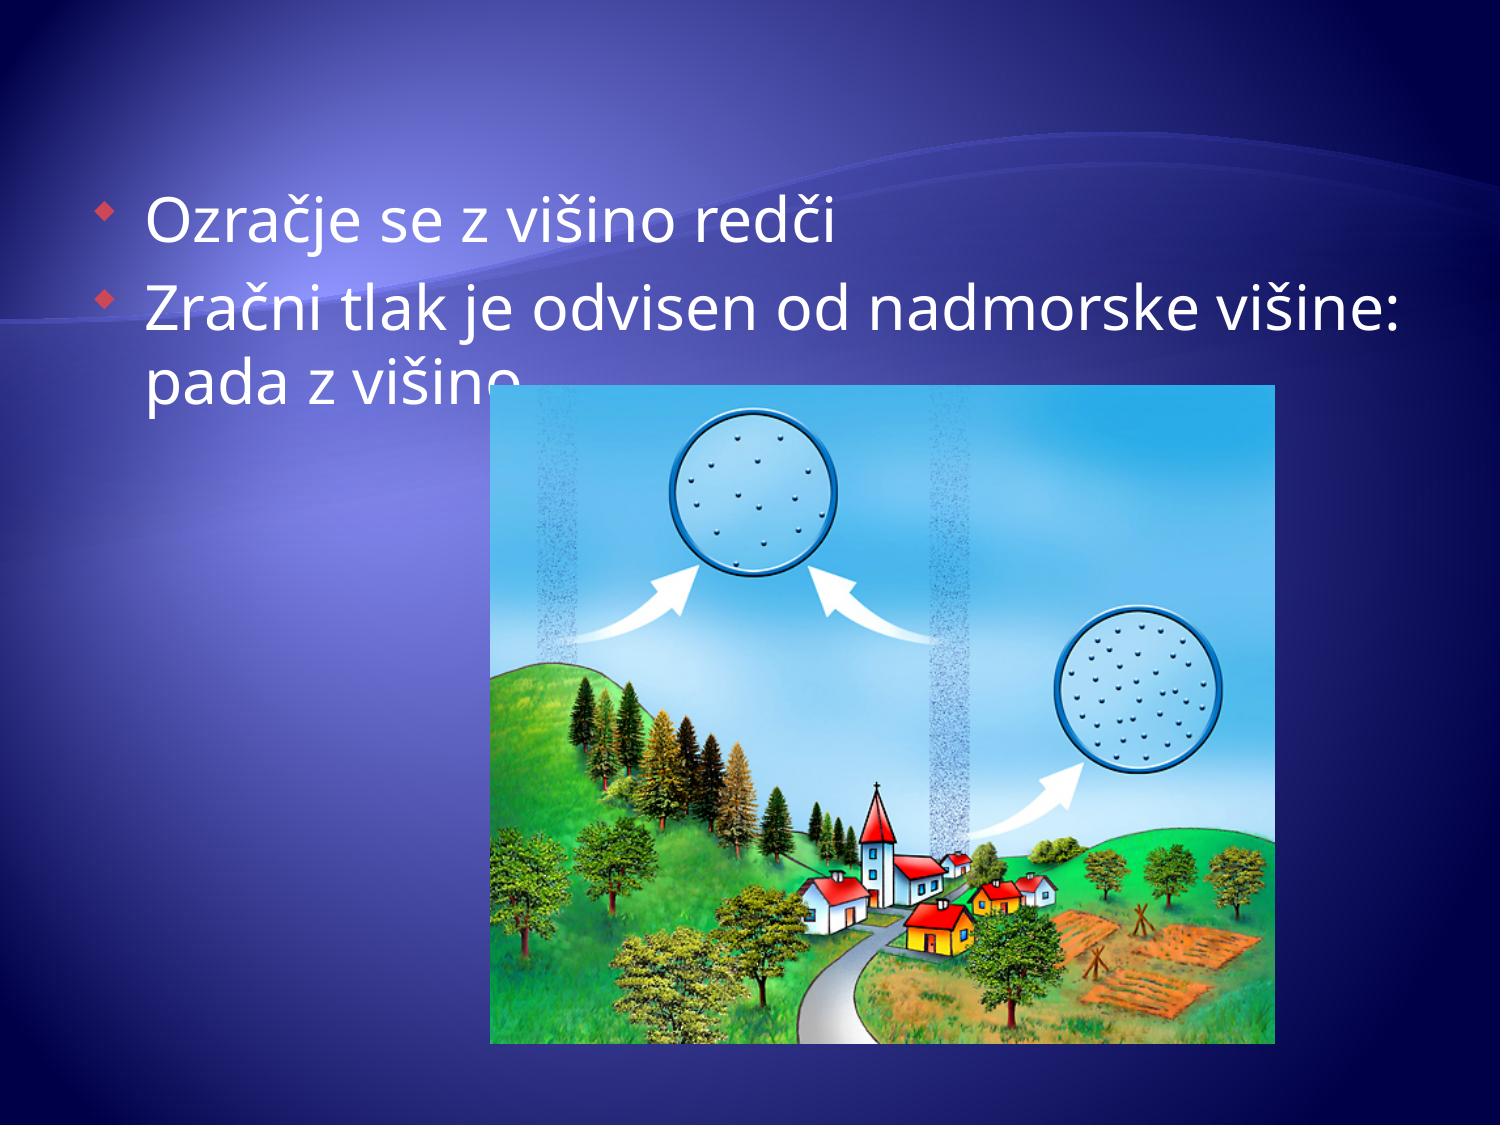

# Ozračje se z višino redči
Zračni tlak je odvisen od nadmorske višine: pada z višino